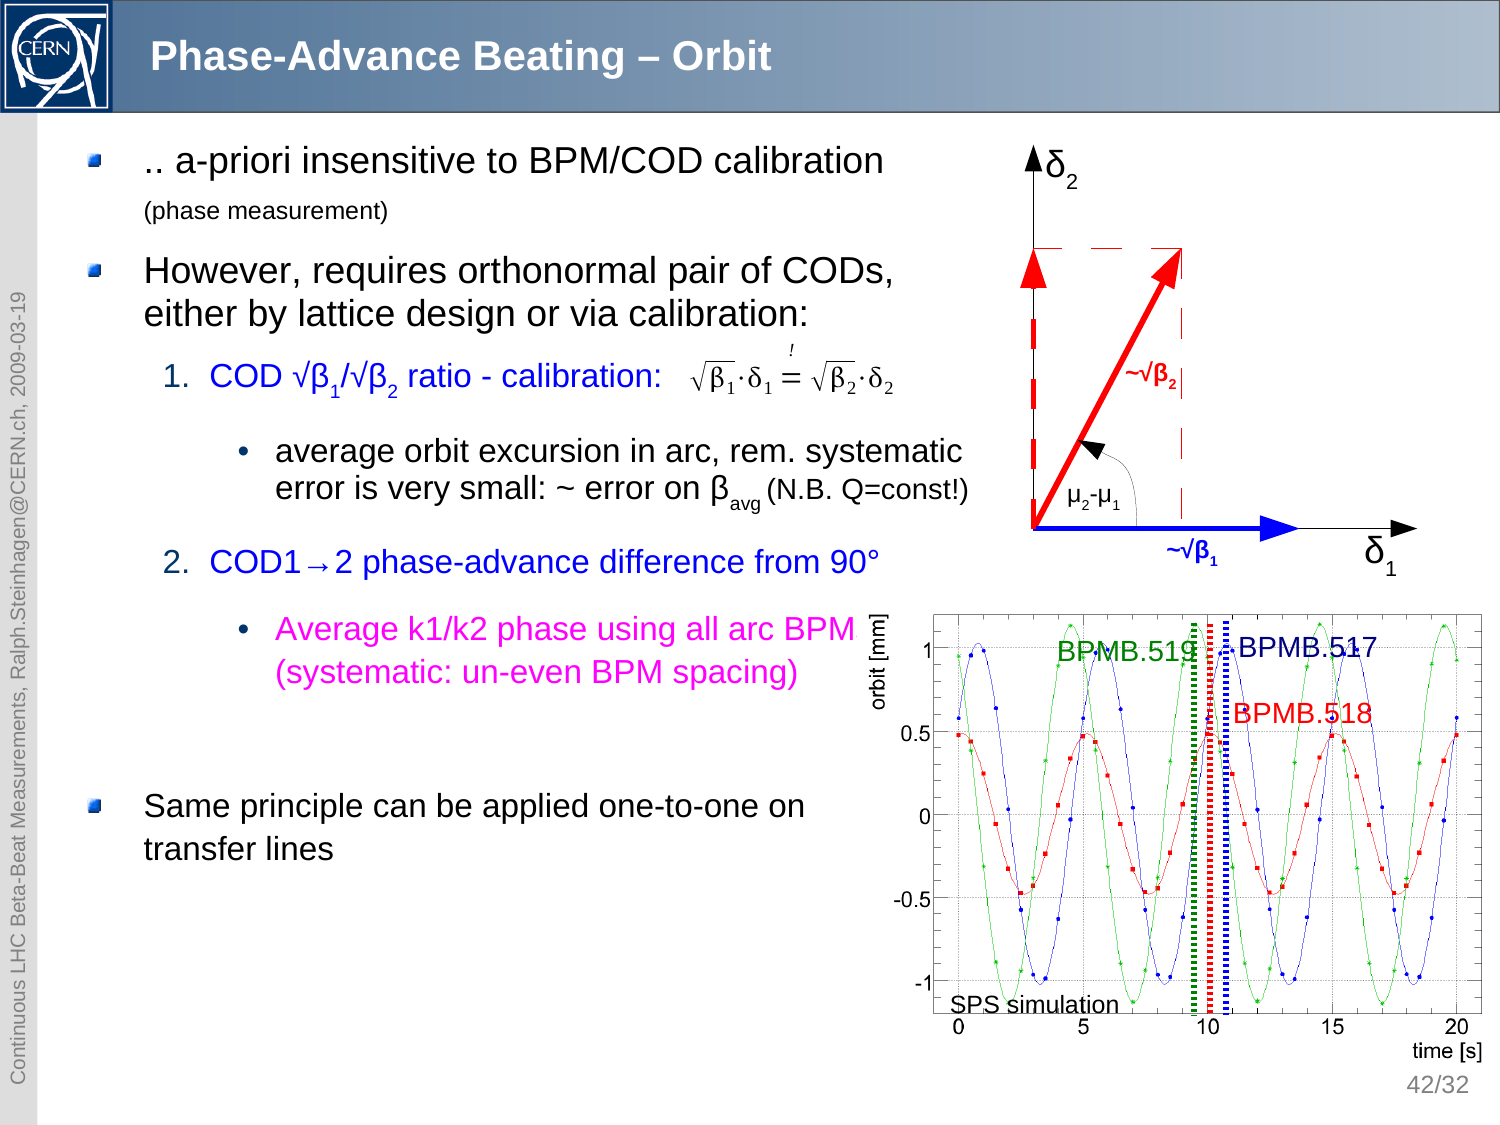

# Phase-Advance Beating – Orbit
δ2
.. a-priori insensitive to BPM/COD calibration 	(phase measurement)
However, requires orthonormal pair of CODs, 	either by lattice design or via calibration:
COD √β1/√β2 ratio - calibration:
average orbit excursion in arc, rem. systematic error is very small: ~ error on βavg (N.B. Q=const!)
COD1→2 phase-advance difference from 90°
Average k1/k2 phase using all arc BPMs	(systematic: un-even BPM spacing)
Same principle can be applied one-to-one on 		transfer lines
~√β2
 μ2-μ1
δ1
~√β1
BPMB.517
BPMB.519
BPMB.518
SPS simulation